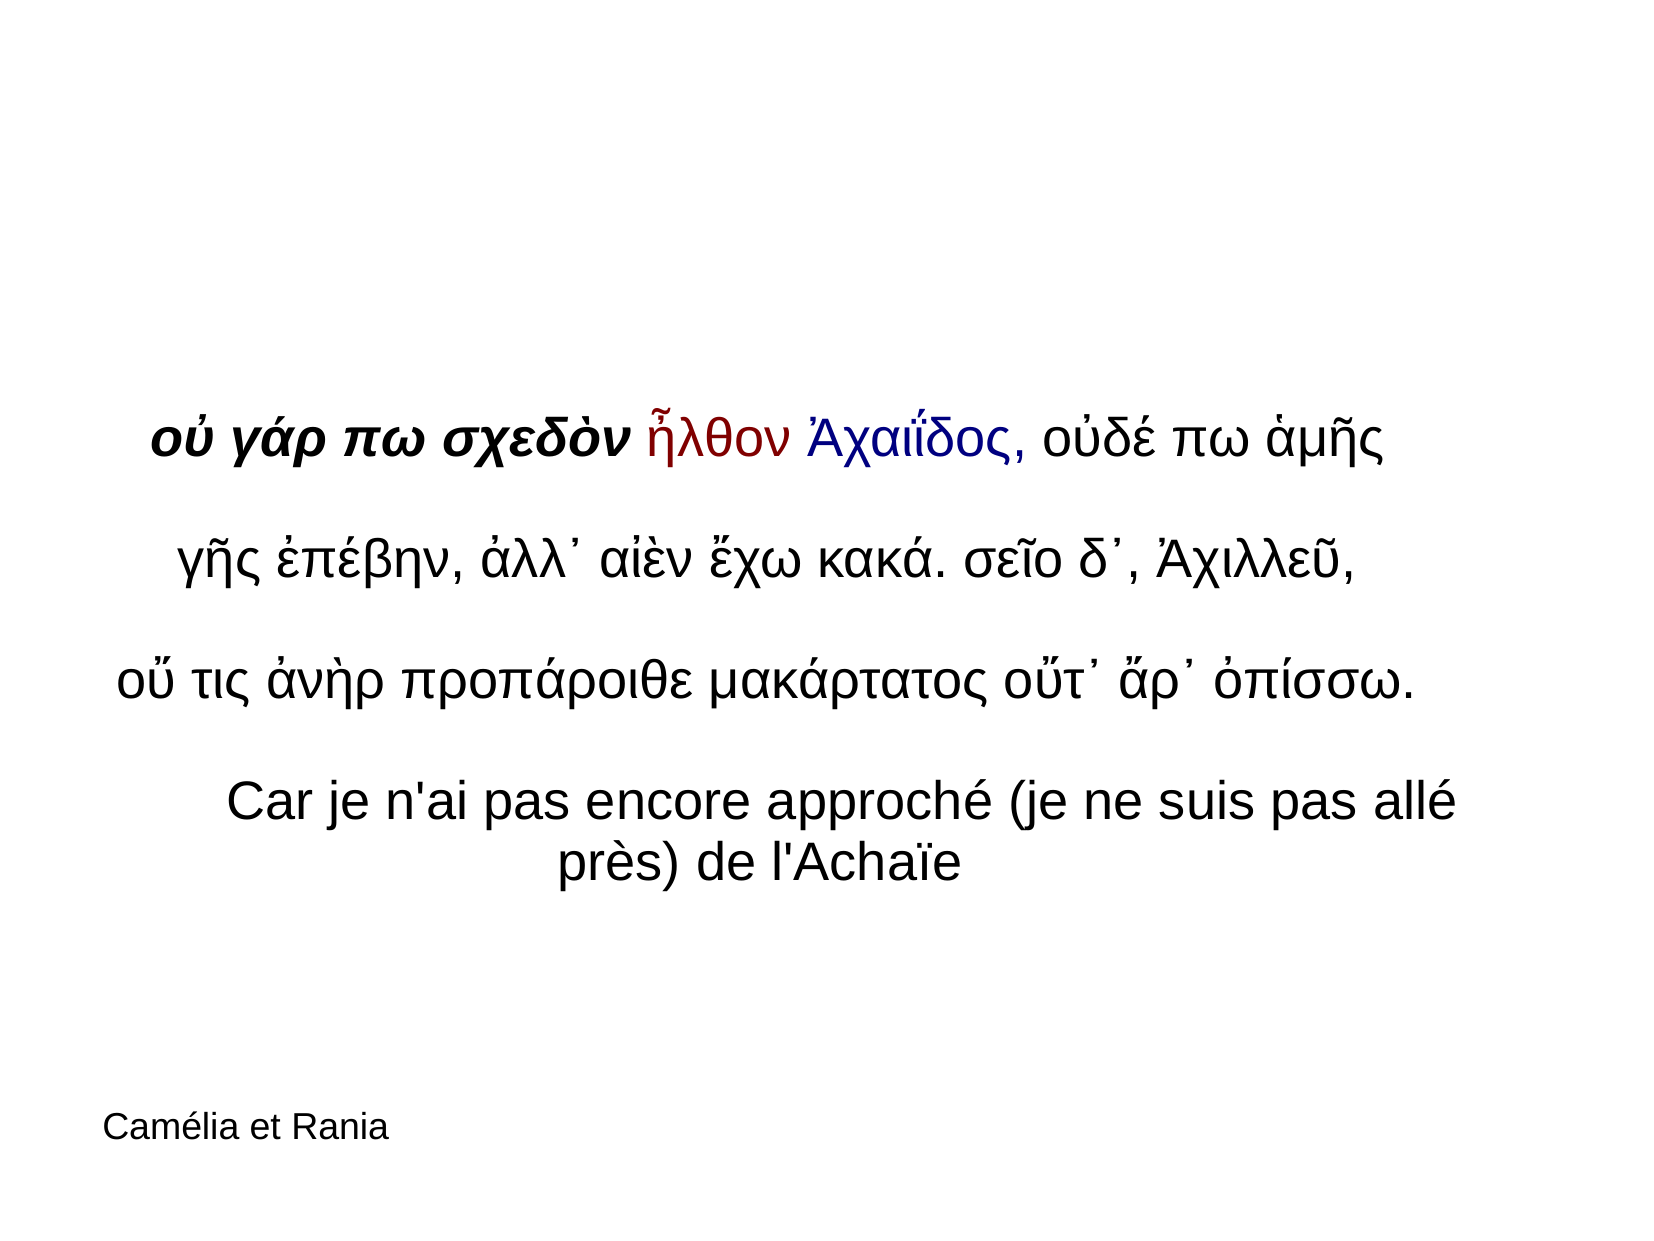

# οὐ γάρ πω σχεδὸν ἦλθον Ἀχαιΐδος, οὐδέ πω ἁμῆς
γῆς ἐπέβην, ἀλλ᾽ αἰὲν ἔχω κακά. σεῖο δ᾽, Ἀχιλλεῦ,
οὔ τις ἀνὴρ προπάροιθε μακάρτατος οὔτ᾽ ἄρ᾽ ὀπίσσω.
 Car je n'ai pas encore approché (je ne suis pas allé près) de l'Achaïe
Camélia et Rania